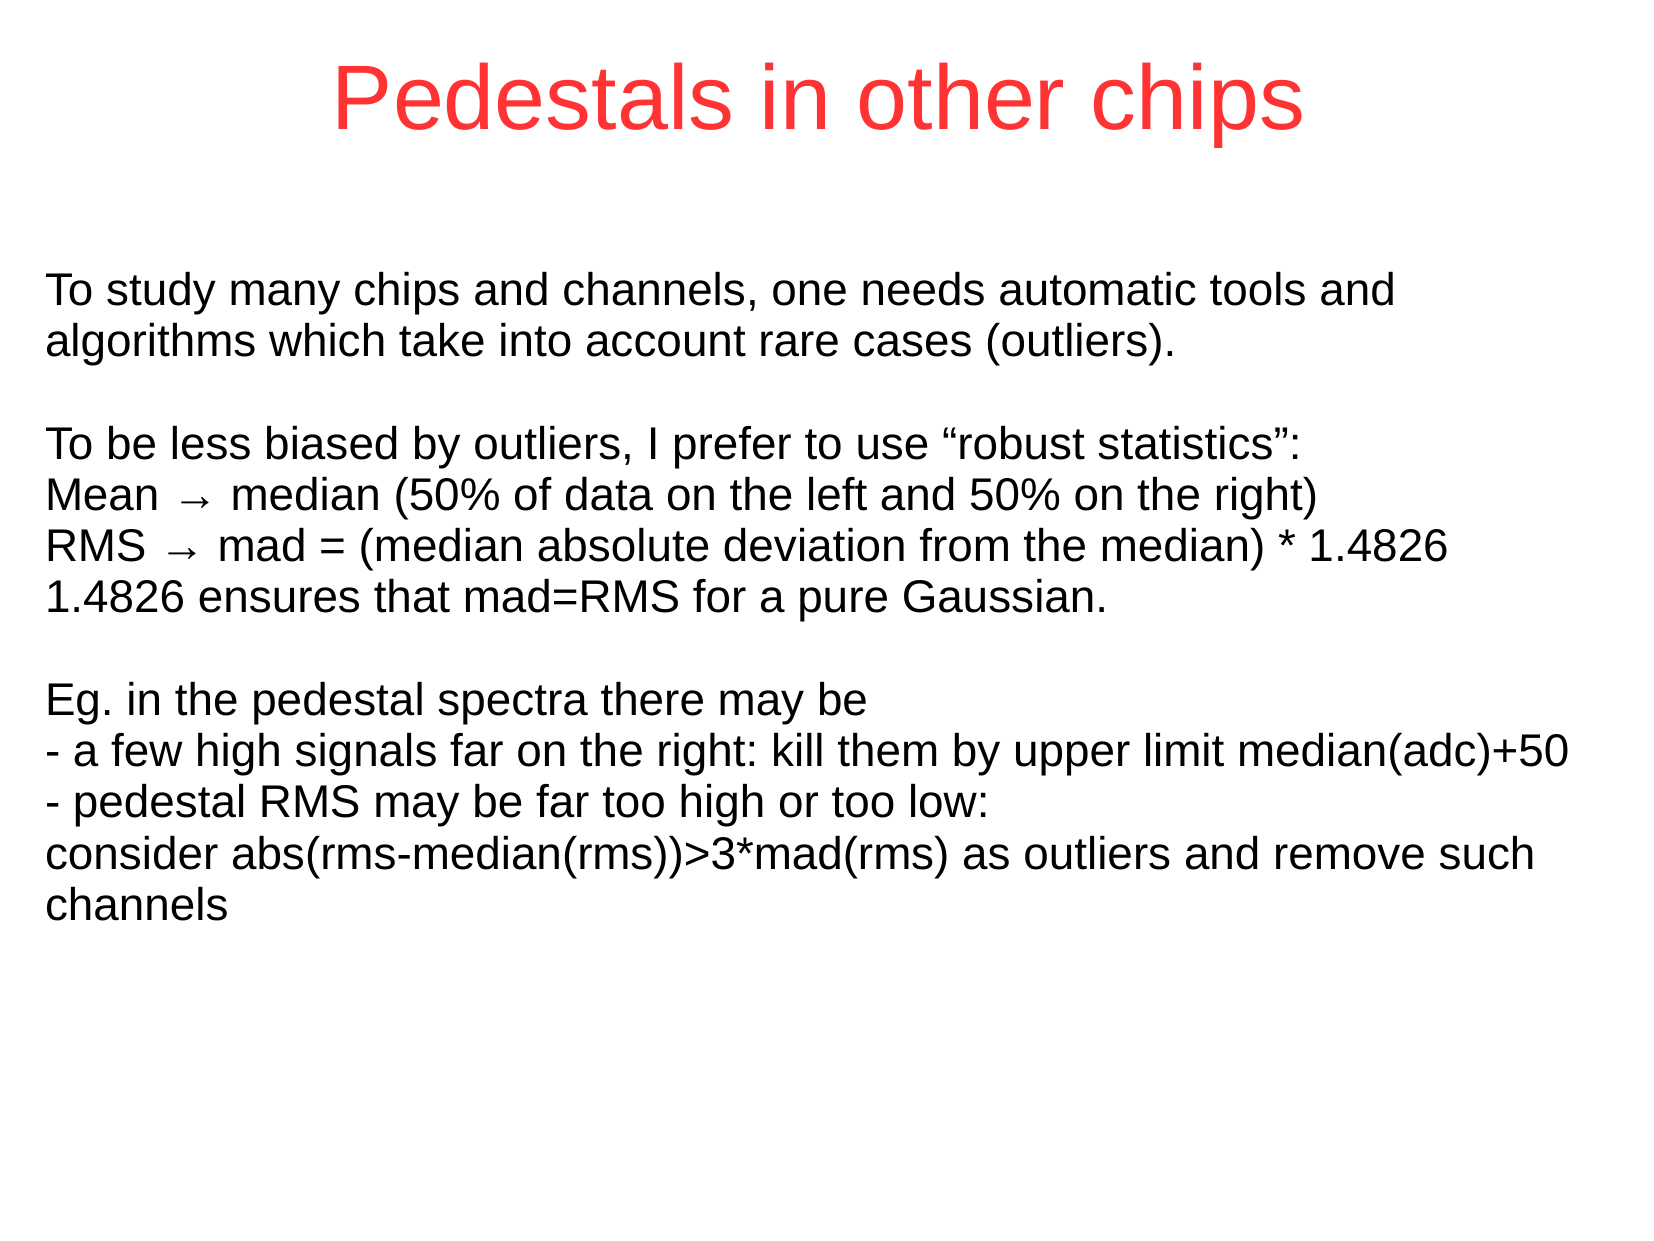

Pedestals in other chips
# To study many chips and channels, one needs automatic tools and algorithms which take into account rare cases (outliers).
To be less biased by outliers, I prefer to use “robust statistics”:
Mean → median (50% of data on the left and 50% on the right)
RMS → mad = (median absolute deviation from the median) * 1.4826
1.4826 ensures that mad=RMS for a pure Gaussian.
Eg. in the pedestal spectra there may be
- a few high signals far on the right: kill them by upper limit median(adc)+50
- pedestal RMS may be far too high or too low:
consider abs(rms-median(rms))>3*mad(rms) as outliers and remove such channels